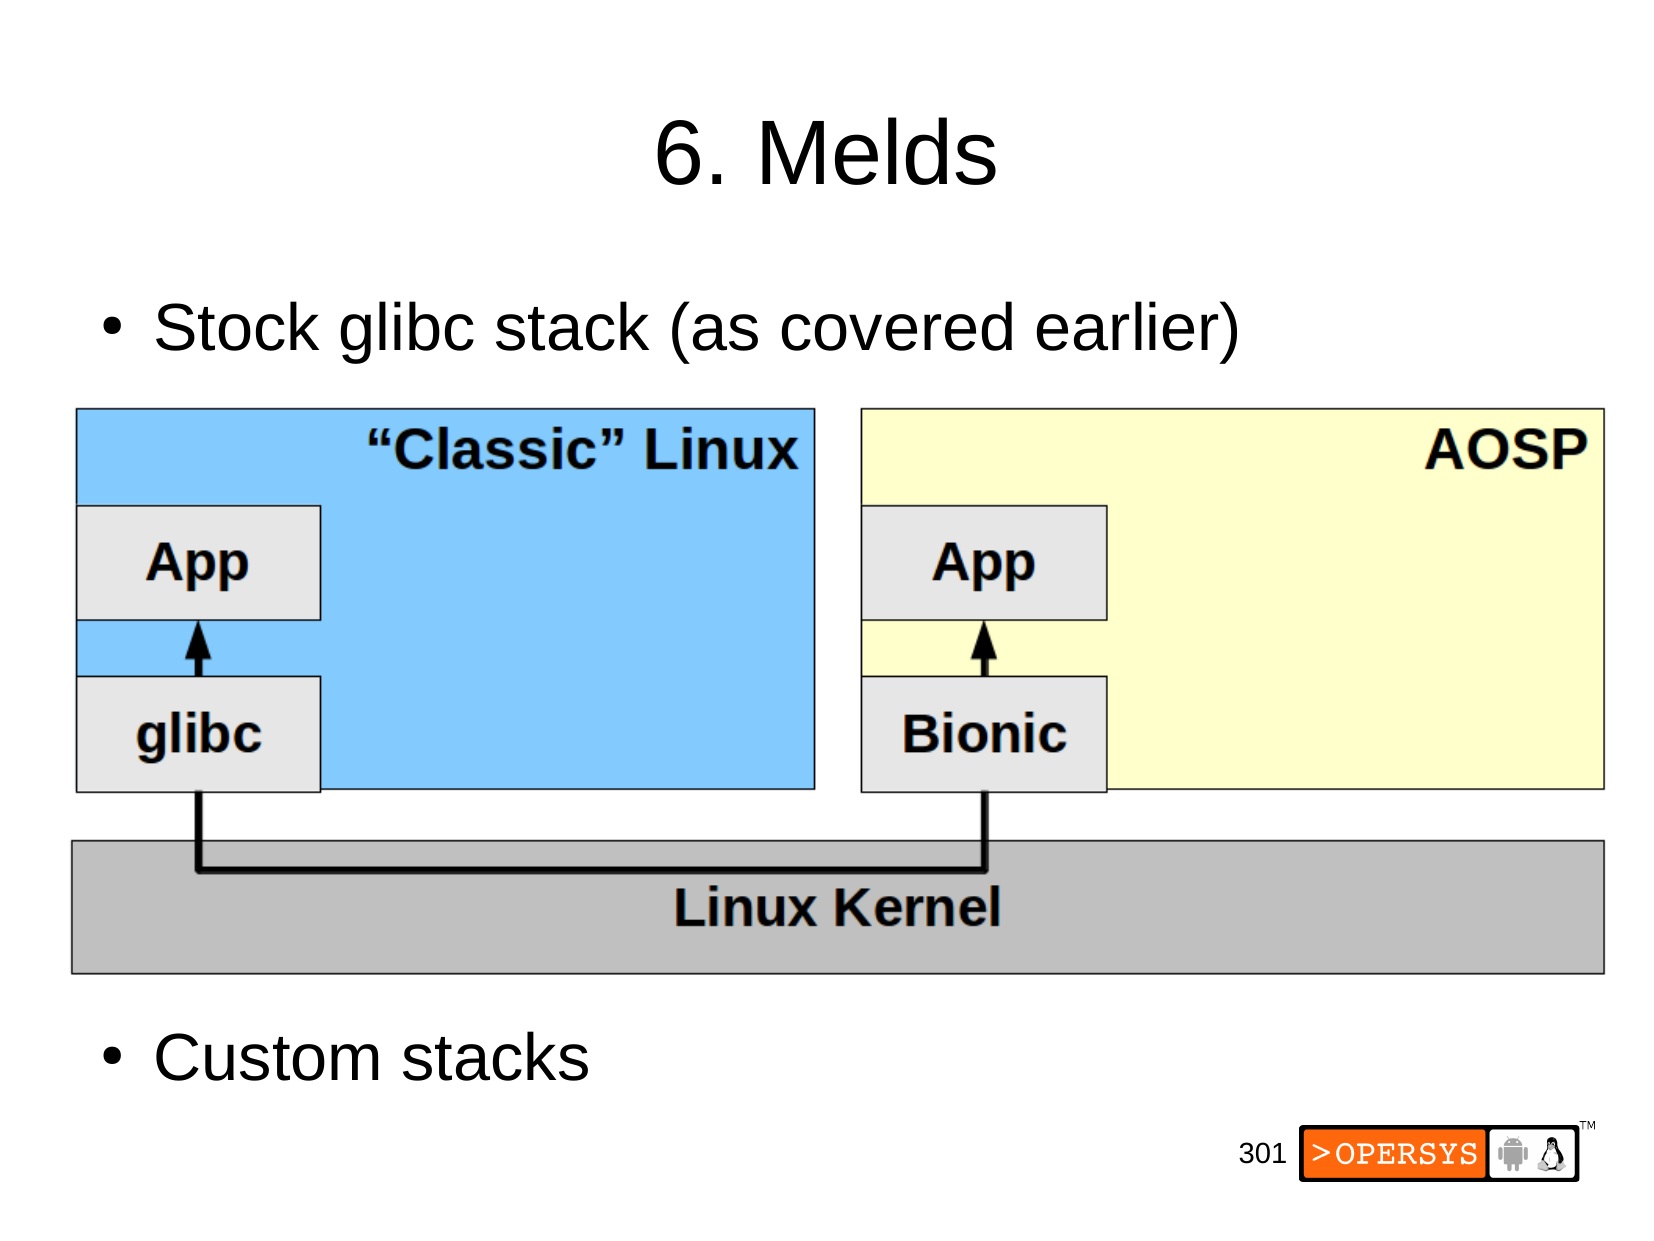

# 6. Melds
Stock glibc stack (as covered earlier)
Custom stacks